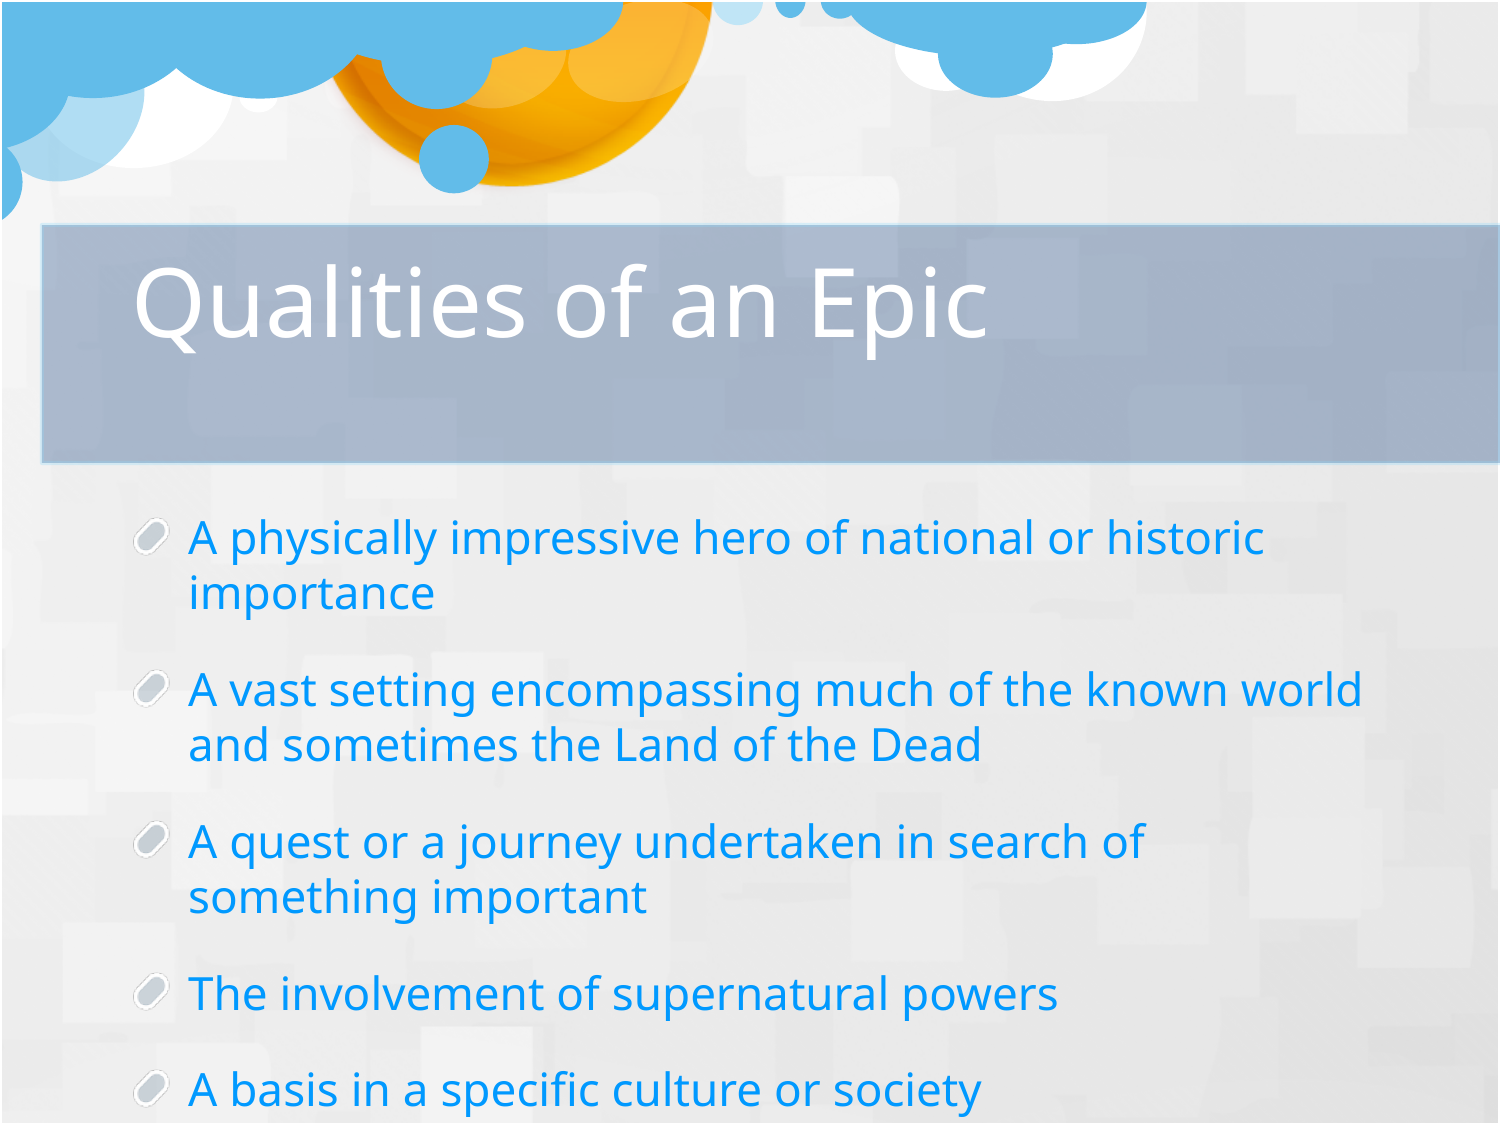

# Qualities of an Epic
A physically impressive hero of national or historic importance
A vast setting encompassing much of the known world and sometimes the Land of the Dead
A quest or a journey undertaken in search of something important
The involvement of supernatural powers
A basis in a specific culture or society